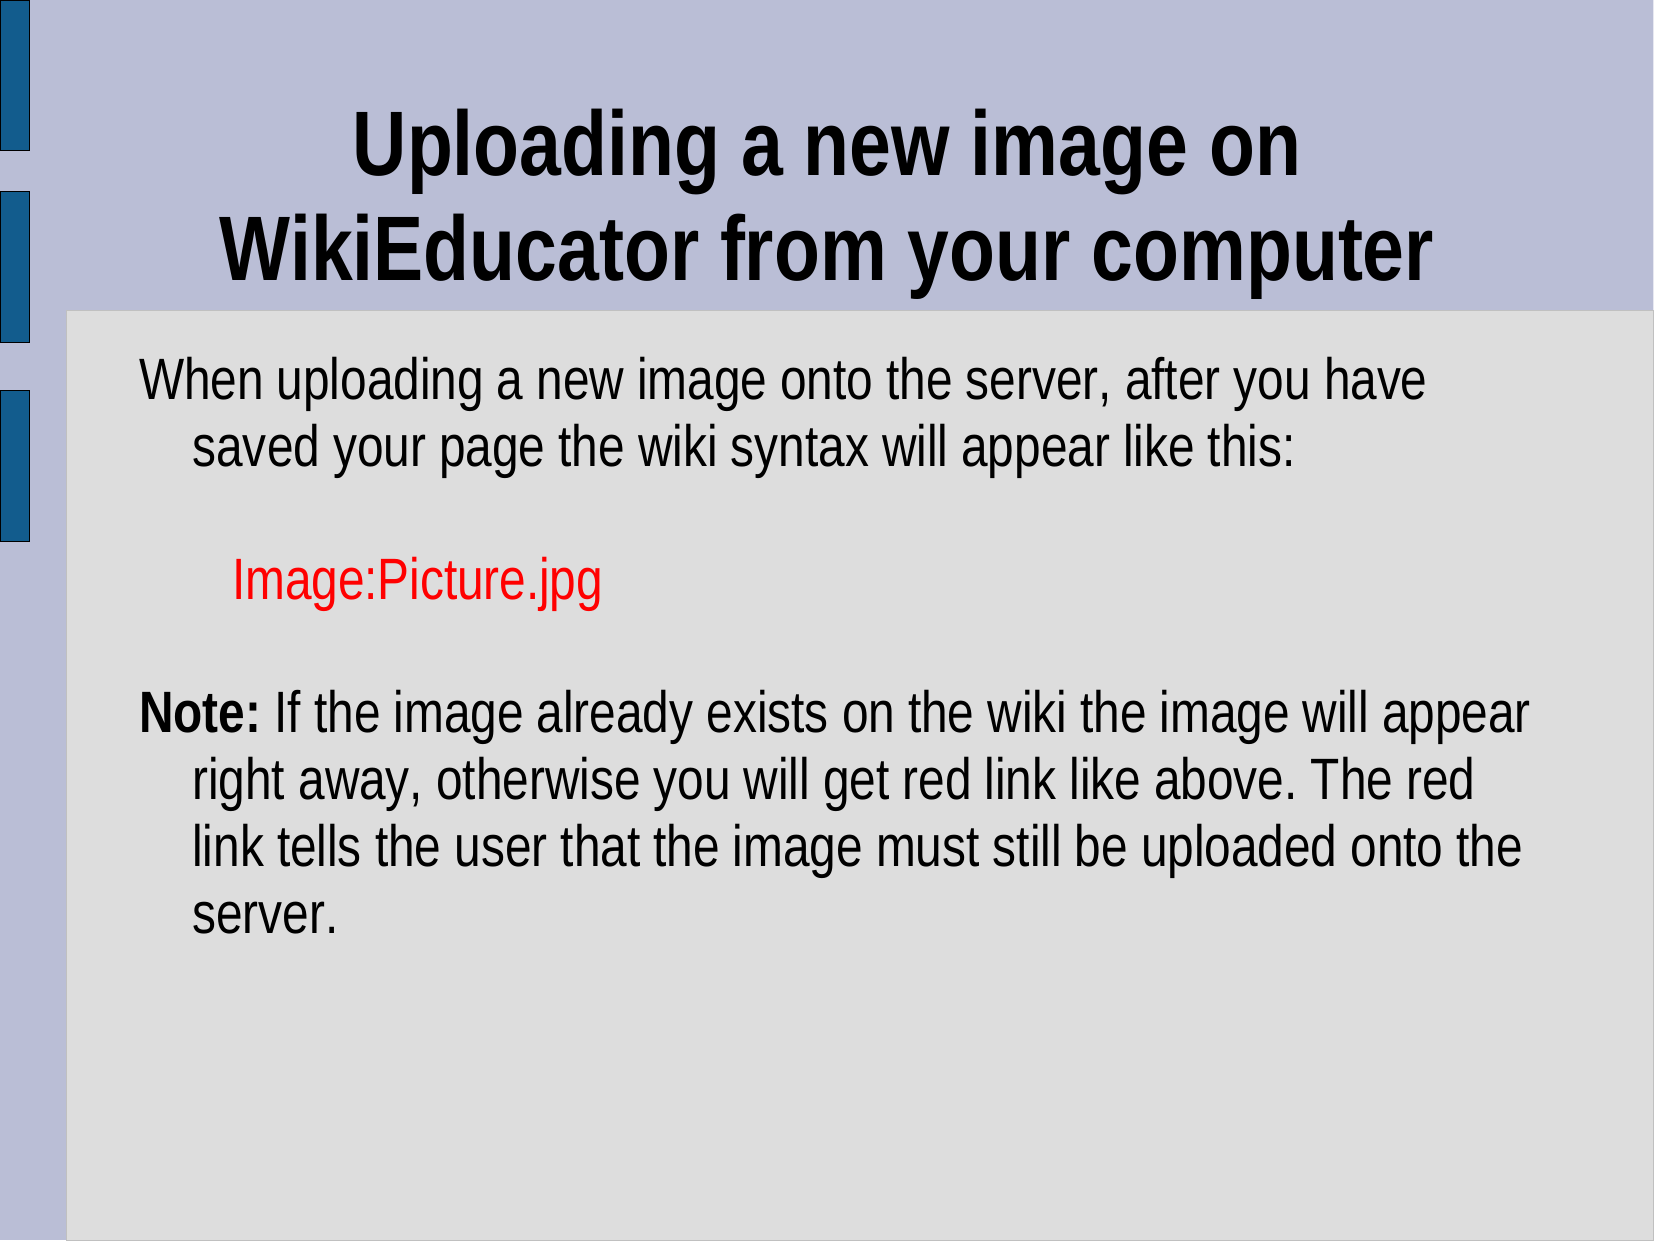

# Uploading a new image on WikiEducator from your computer
When uploading a new image onto the server, after you have saved your page the wiki syntax will appear like this:
 Image:Picture.jpg
Note: If the image already exists on the wiki the image will appear right away, otherwise you will get red link like above. The red link tells the user that the image must still be uploaded onto the server.